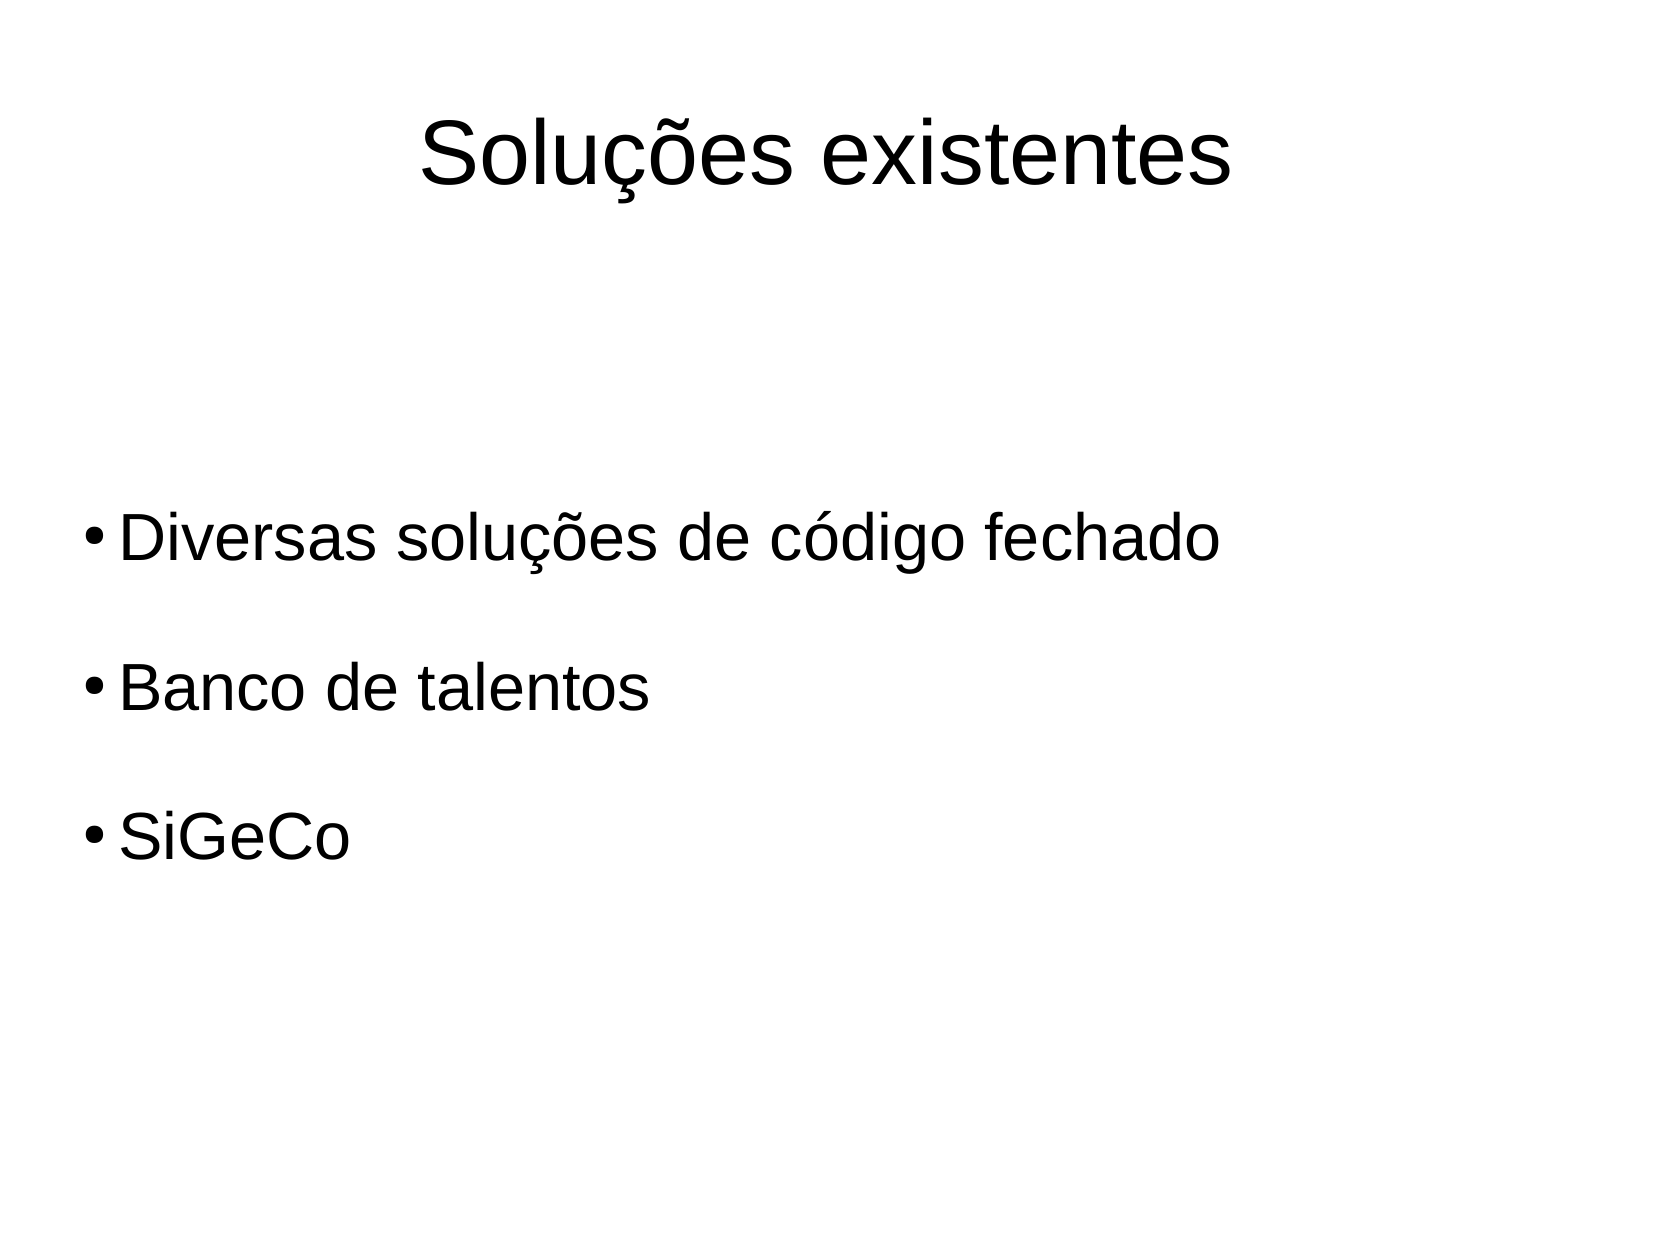

# Soluções existentes
Diversas soluções de código fechado
Banco de talentos
SiGeCo